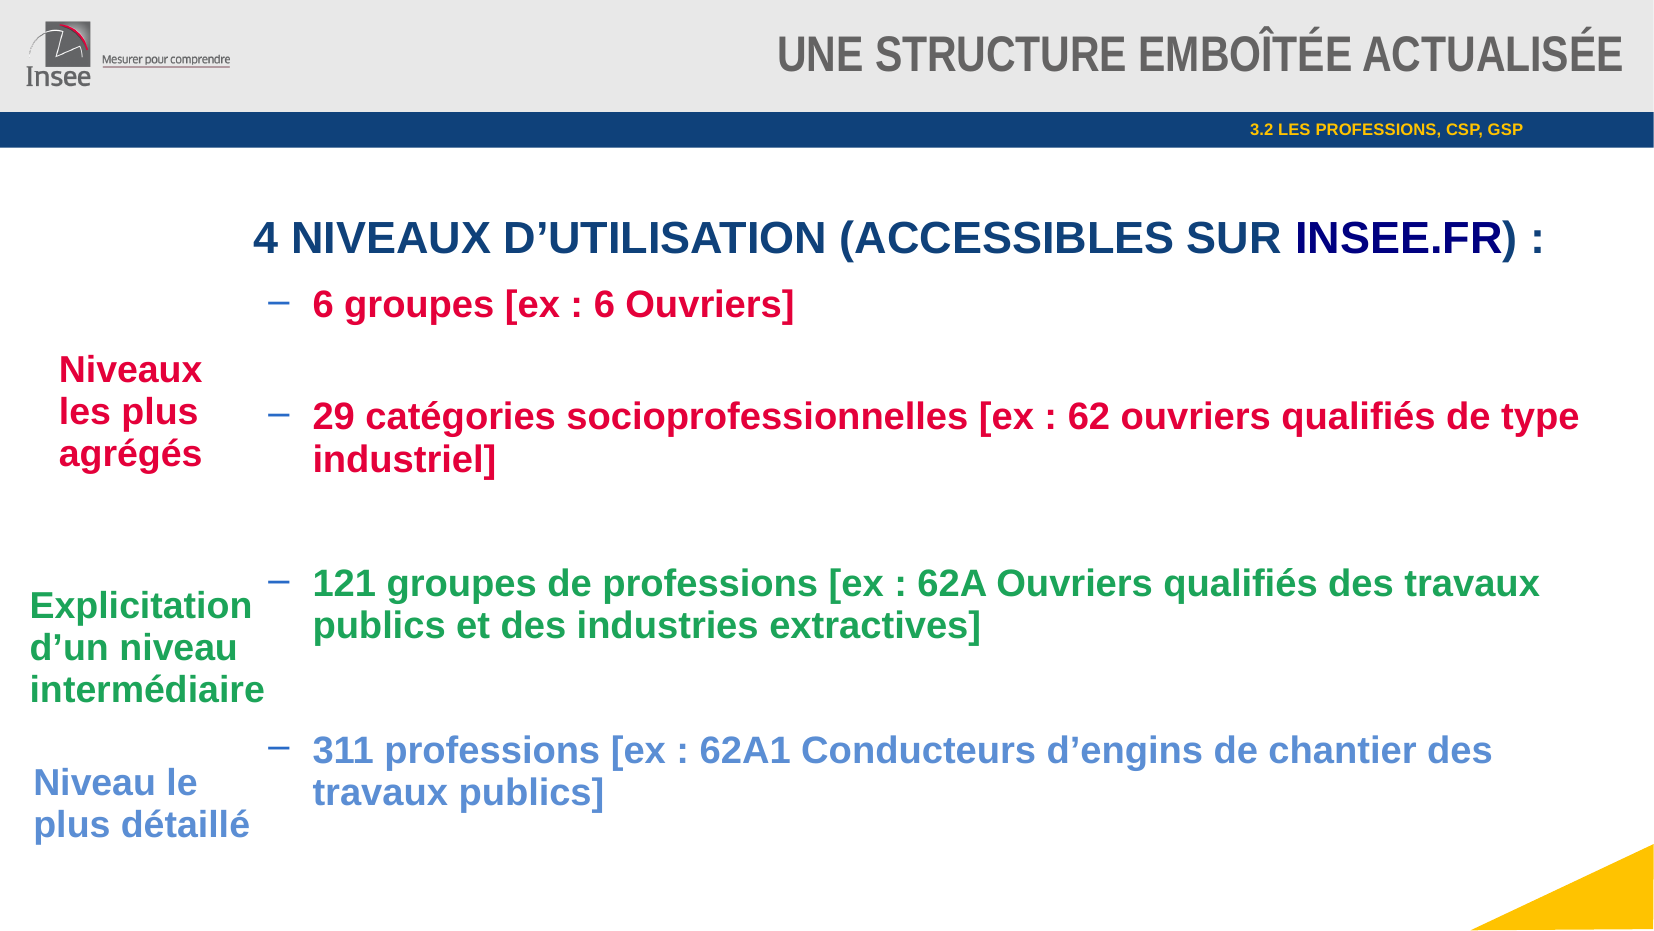

# Une structure emboîtée actualisée
3.2 les professions, CSP, GSP
4 niveaux d’utilisation (Accessibles sur Insee.fr) :
6 groupes [ex : 6 Ouvriers]
29 catégories socioprofessionnelles [ex : 62 ouvriers qualifiés de type industriel]
121 groupes de professions [ex : 62A Ouvriers qualifiés des travaux publics et des industries extractives]
311 professions [ex : 62A1 Conducteurs d’engins de chantier des travaux publics]
Niveaux les plus agrégés
Explicitation d’un niveau intermédiaire
Niveau le plus détaillé